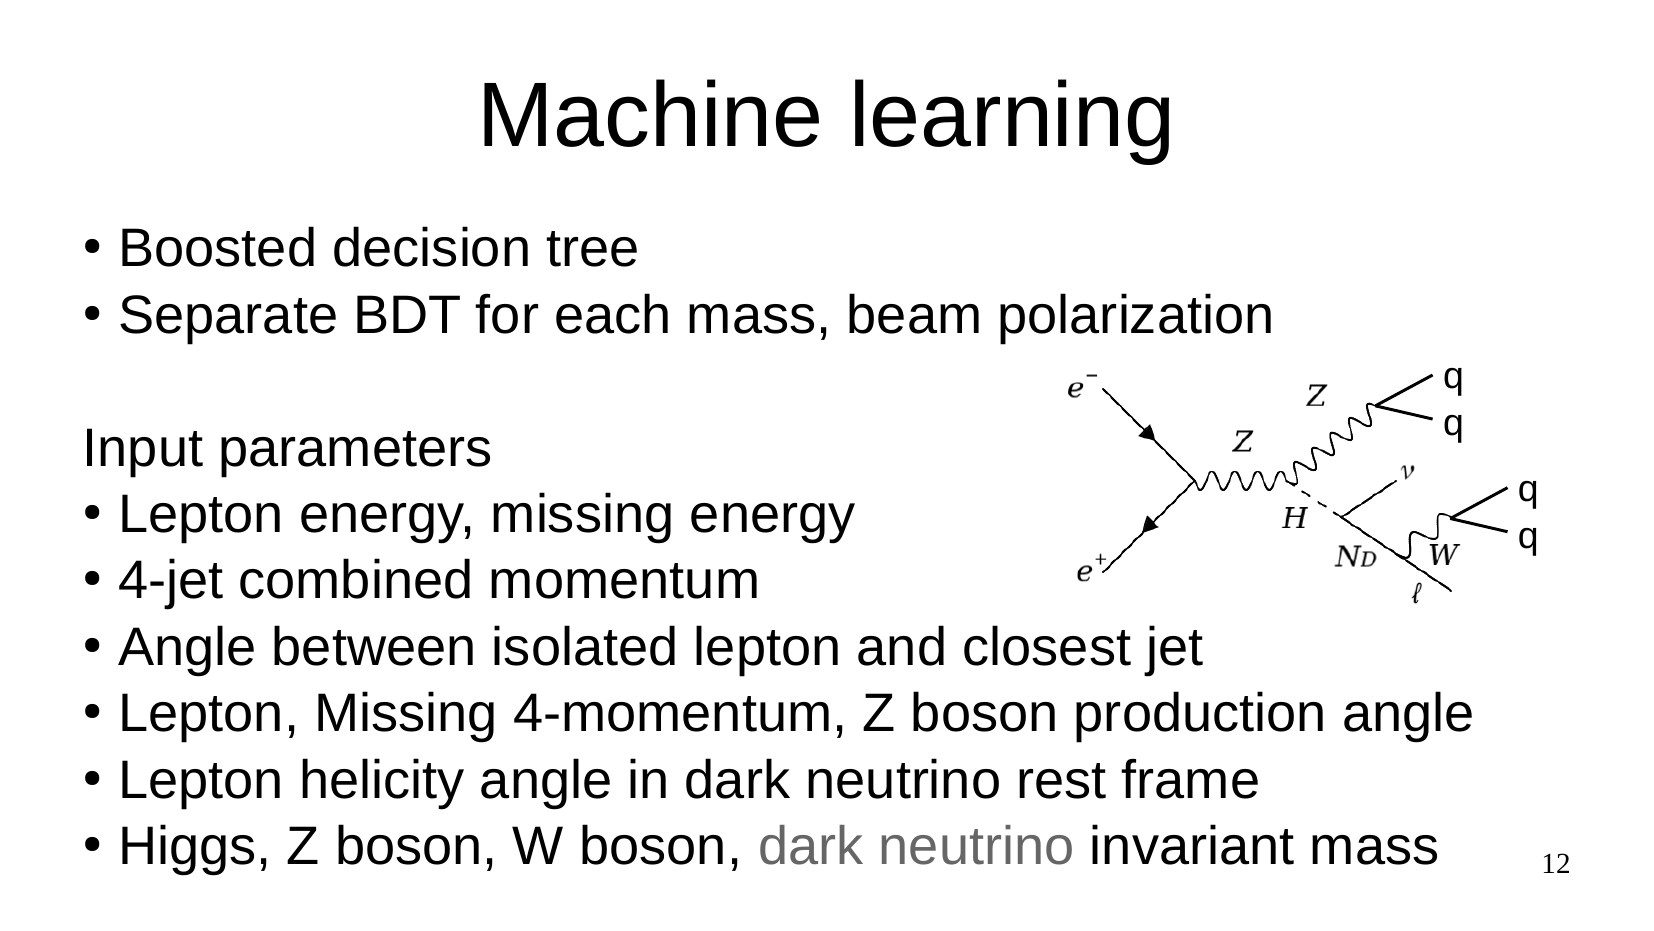

# Machine learning
Boosted decision tree
Separate BDT for each mass, beam polarization
Input parameters
Lepton energy, missing energy
4-jet combined momentum
Angle between isolated lepton and closest jet
Lepton, Missing 4-momentum, Z boson production angle
Lepton helicity angle in dark neutrino rest frame
Higgs, Z boson, W boson, dark neutrino invariant mass
q
q
q
q
12